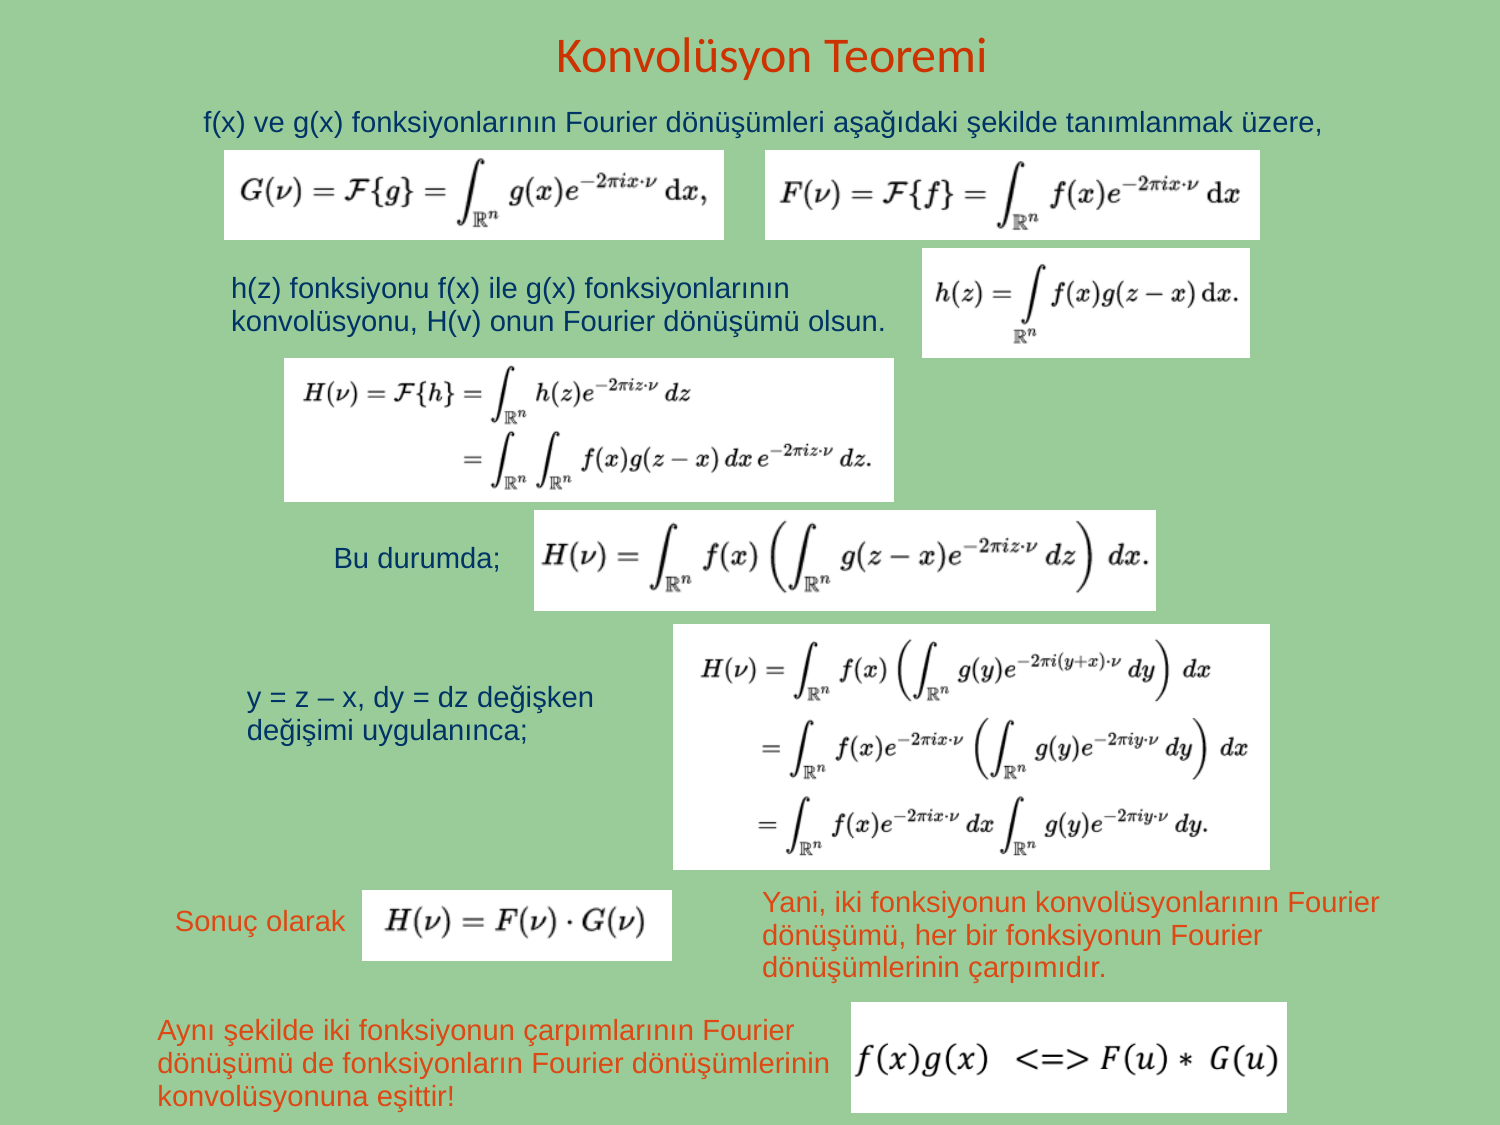

# Konvolüsyon Teoremi
f(x) ve g(x) fonksiyonlarının Fourier dönüşümleri aşağıdaki şekilde tanımlanmak üzere,
h(z) fonksiyonu f(x) ile g(x) fonksiyonlarının konvolüsyonu, H(v) onun Fourier dönüşümü olsun.
Bu durumda;
y = z – x, dy = dz değişken değişimi uygulanınca;
Yani, iki fonksiyonun konvolüsyonlarının Fourier dönüşümü, her bir fonksiyonun Fourier dönüşümlerinin çarpımıdır.
Sonuç olarak
Aynı şekilde iki fonksiyonun çarpımlarının Fourier dönüşümü de fonksiyonların Fourier dönüşümlerinin konvolüsyonuna eşittir!